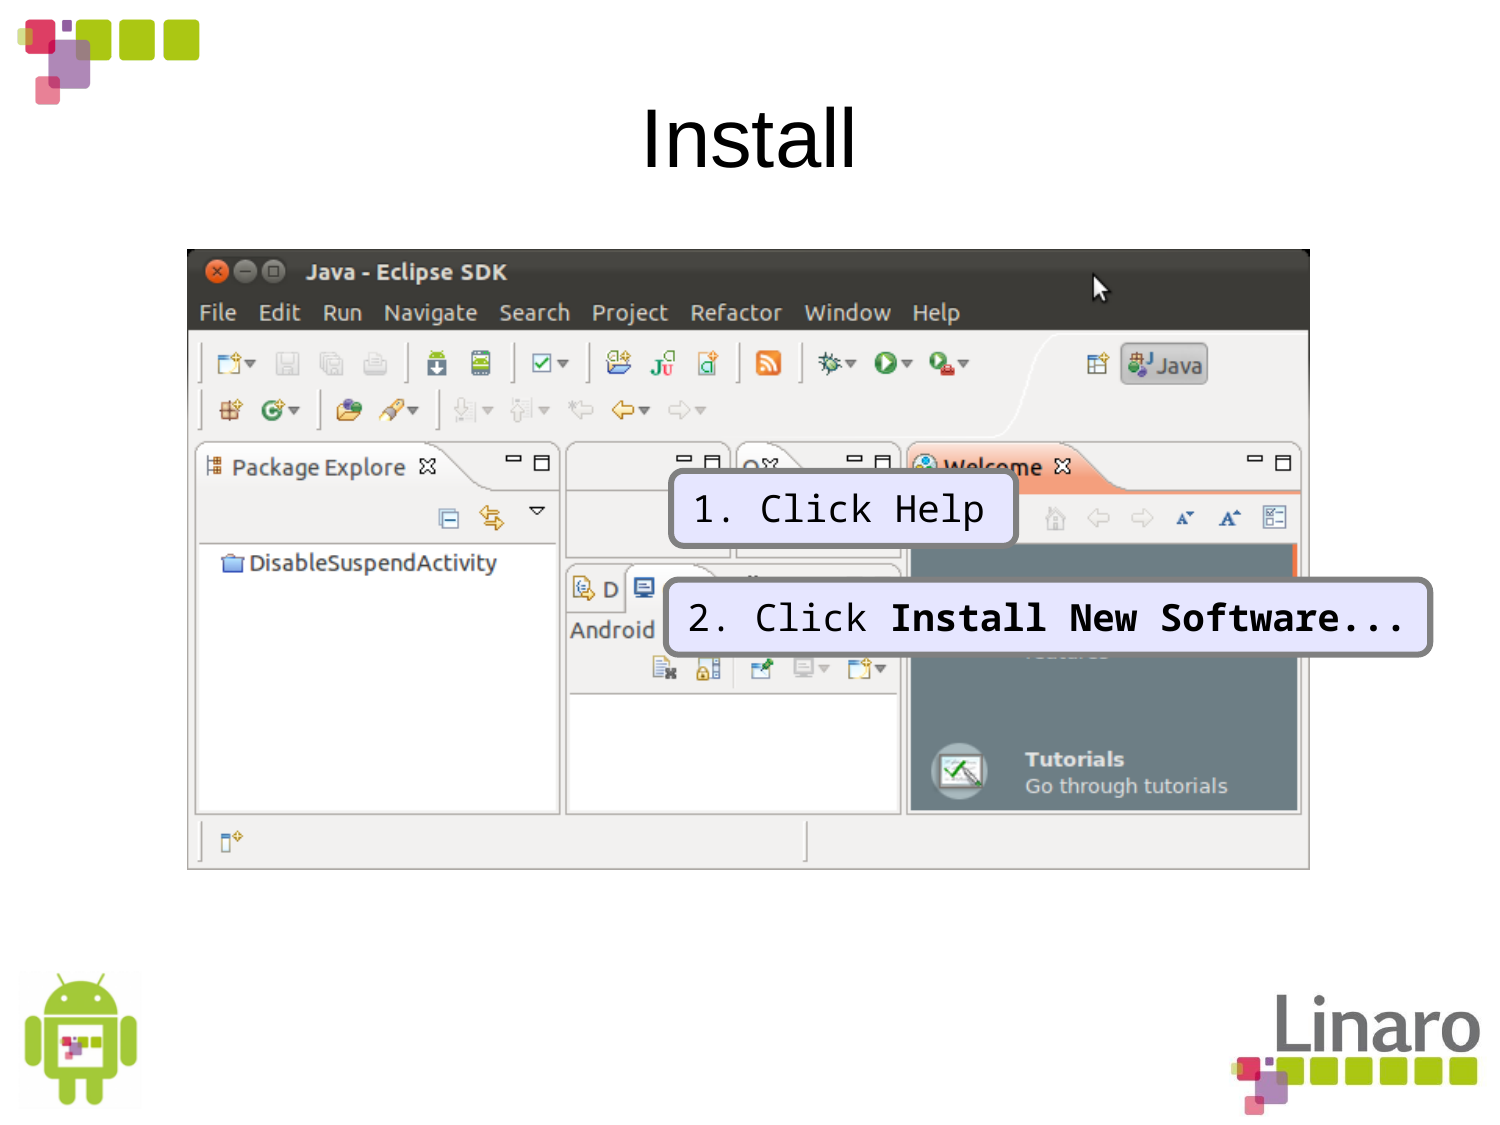

# Install
1. Click Help
2. Click Install New Software...